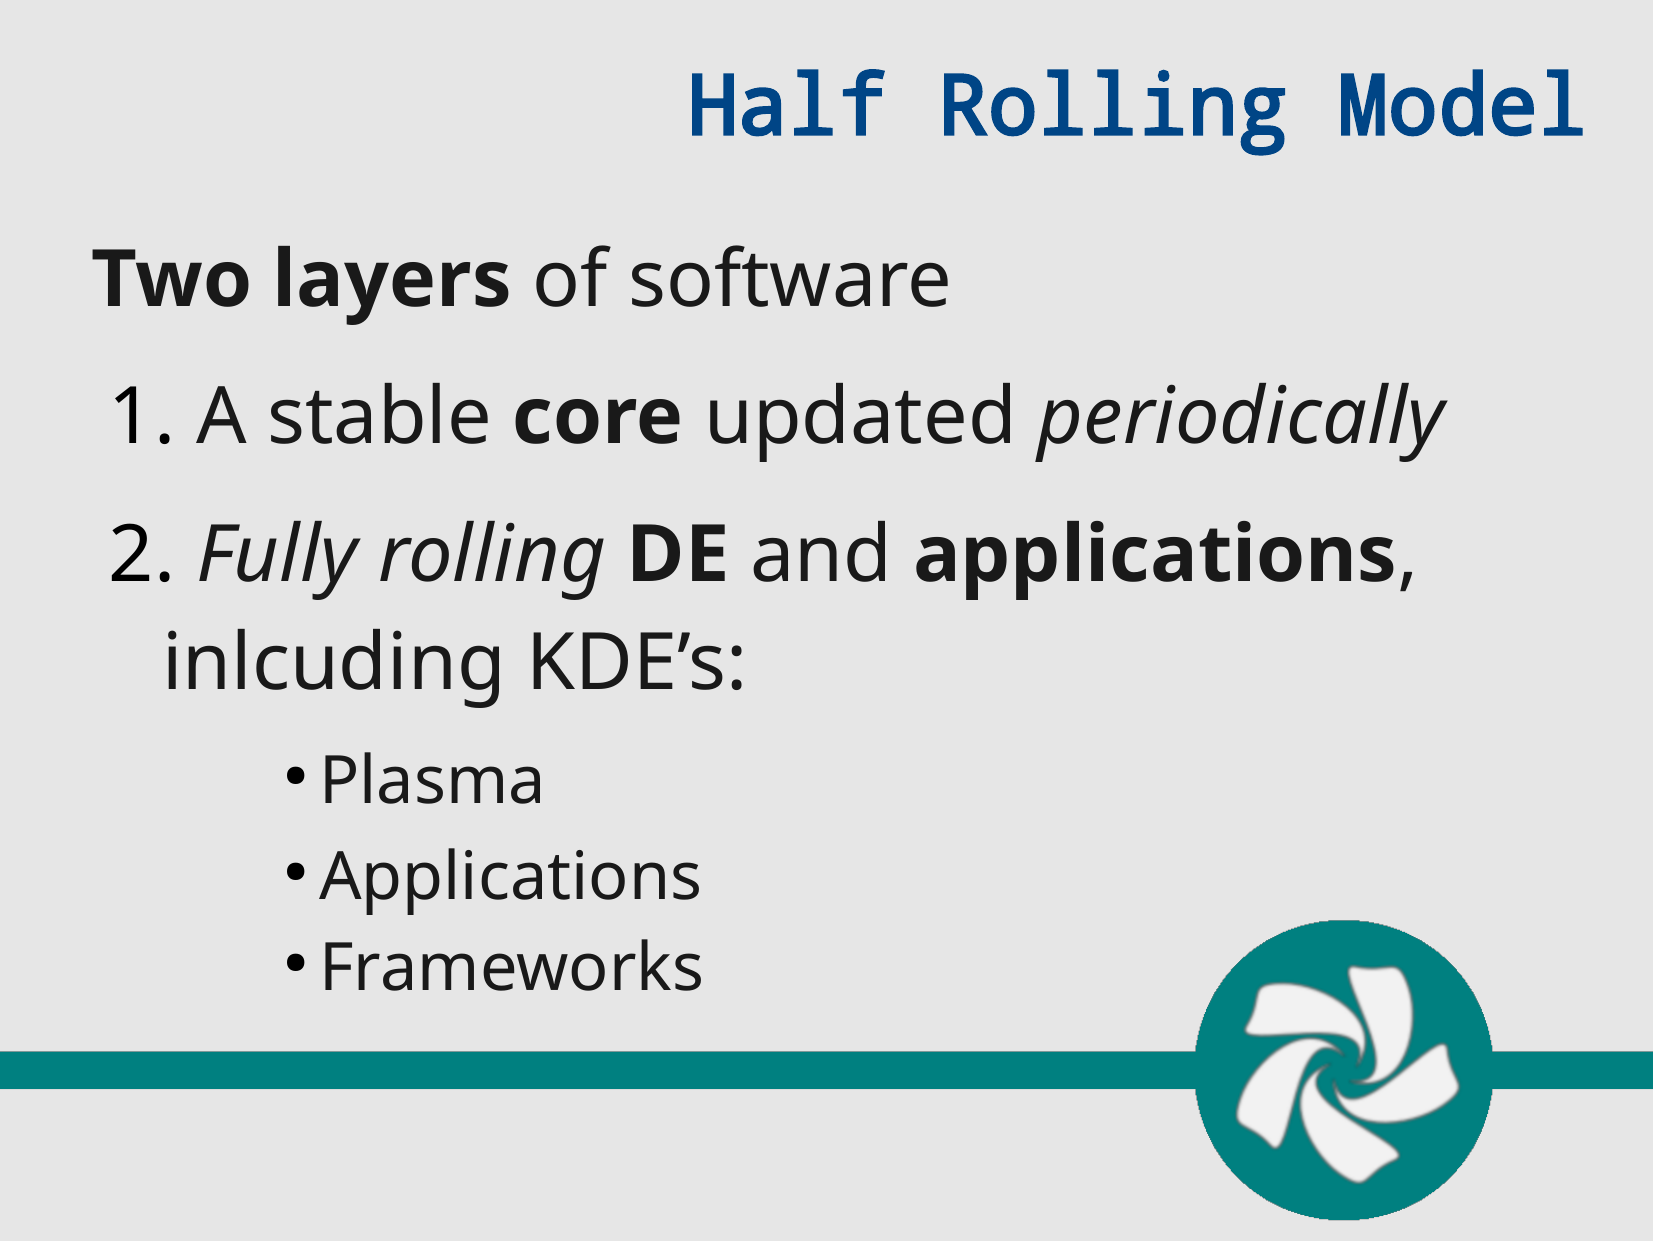

# Half Rolling Model
Two layers of software
 A stable core updated periodically
 Fully rolling DE and applications, inlcuding KDE’s:
Plasma
Applications
Frameworks